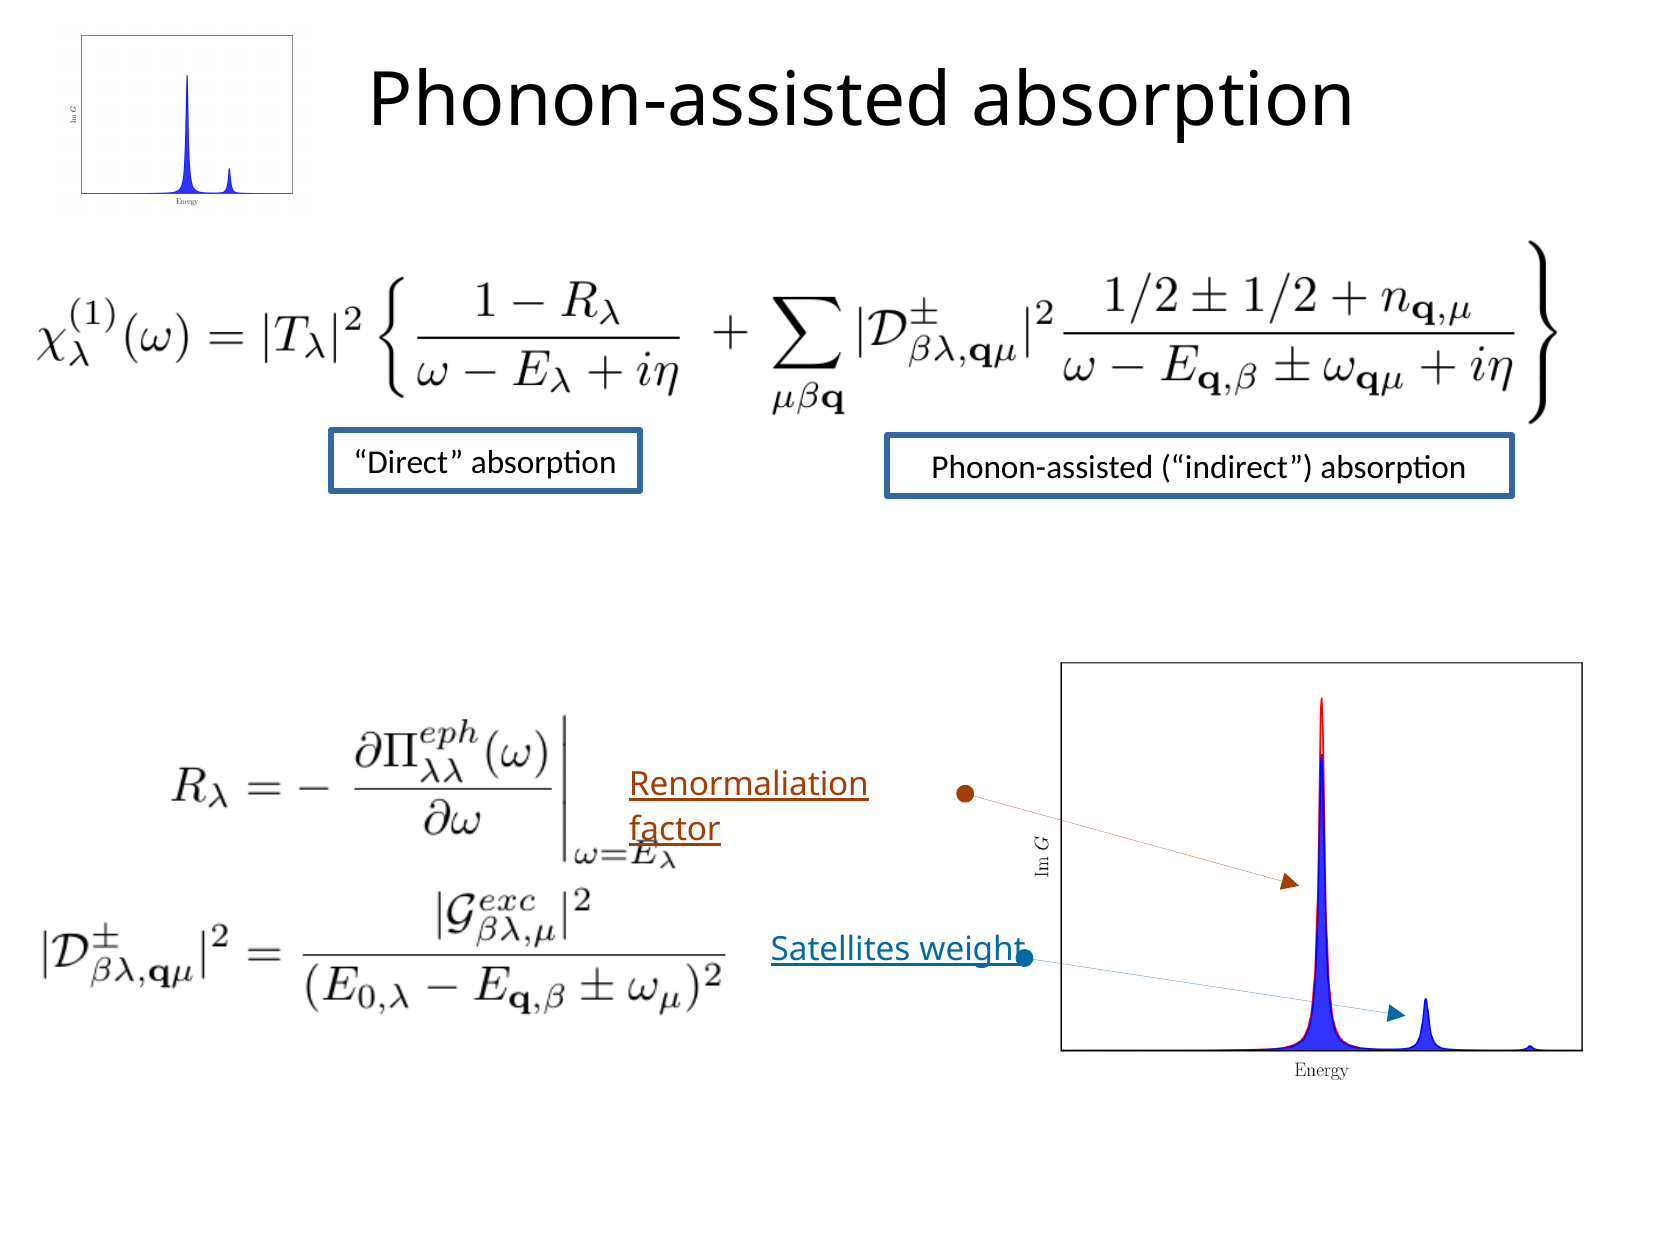

# Phonon-assisted absorption
“Direct” absorption
Phonon-assisted (“indirect”) absorption
Renormaliation factor
Satellites weight